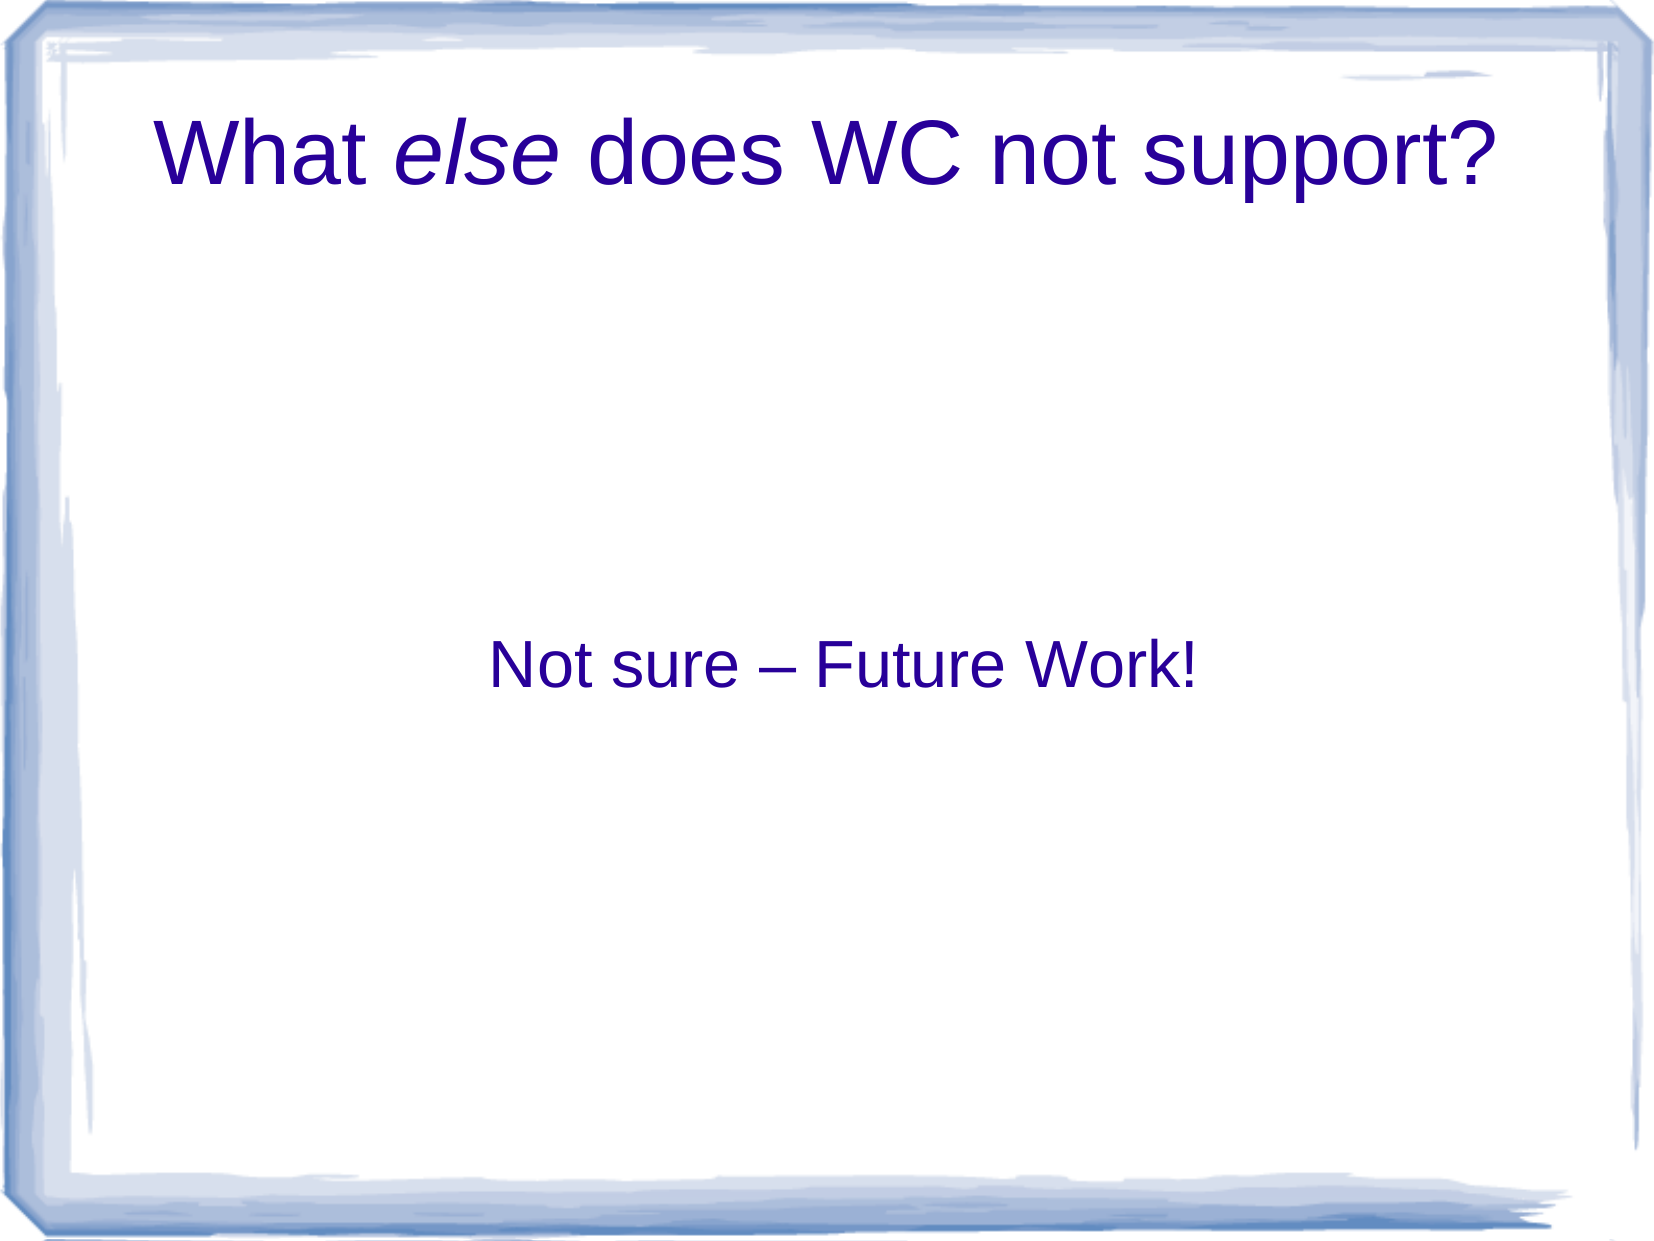

# What else does WC not support?
Not sure – Future Work!